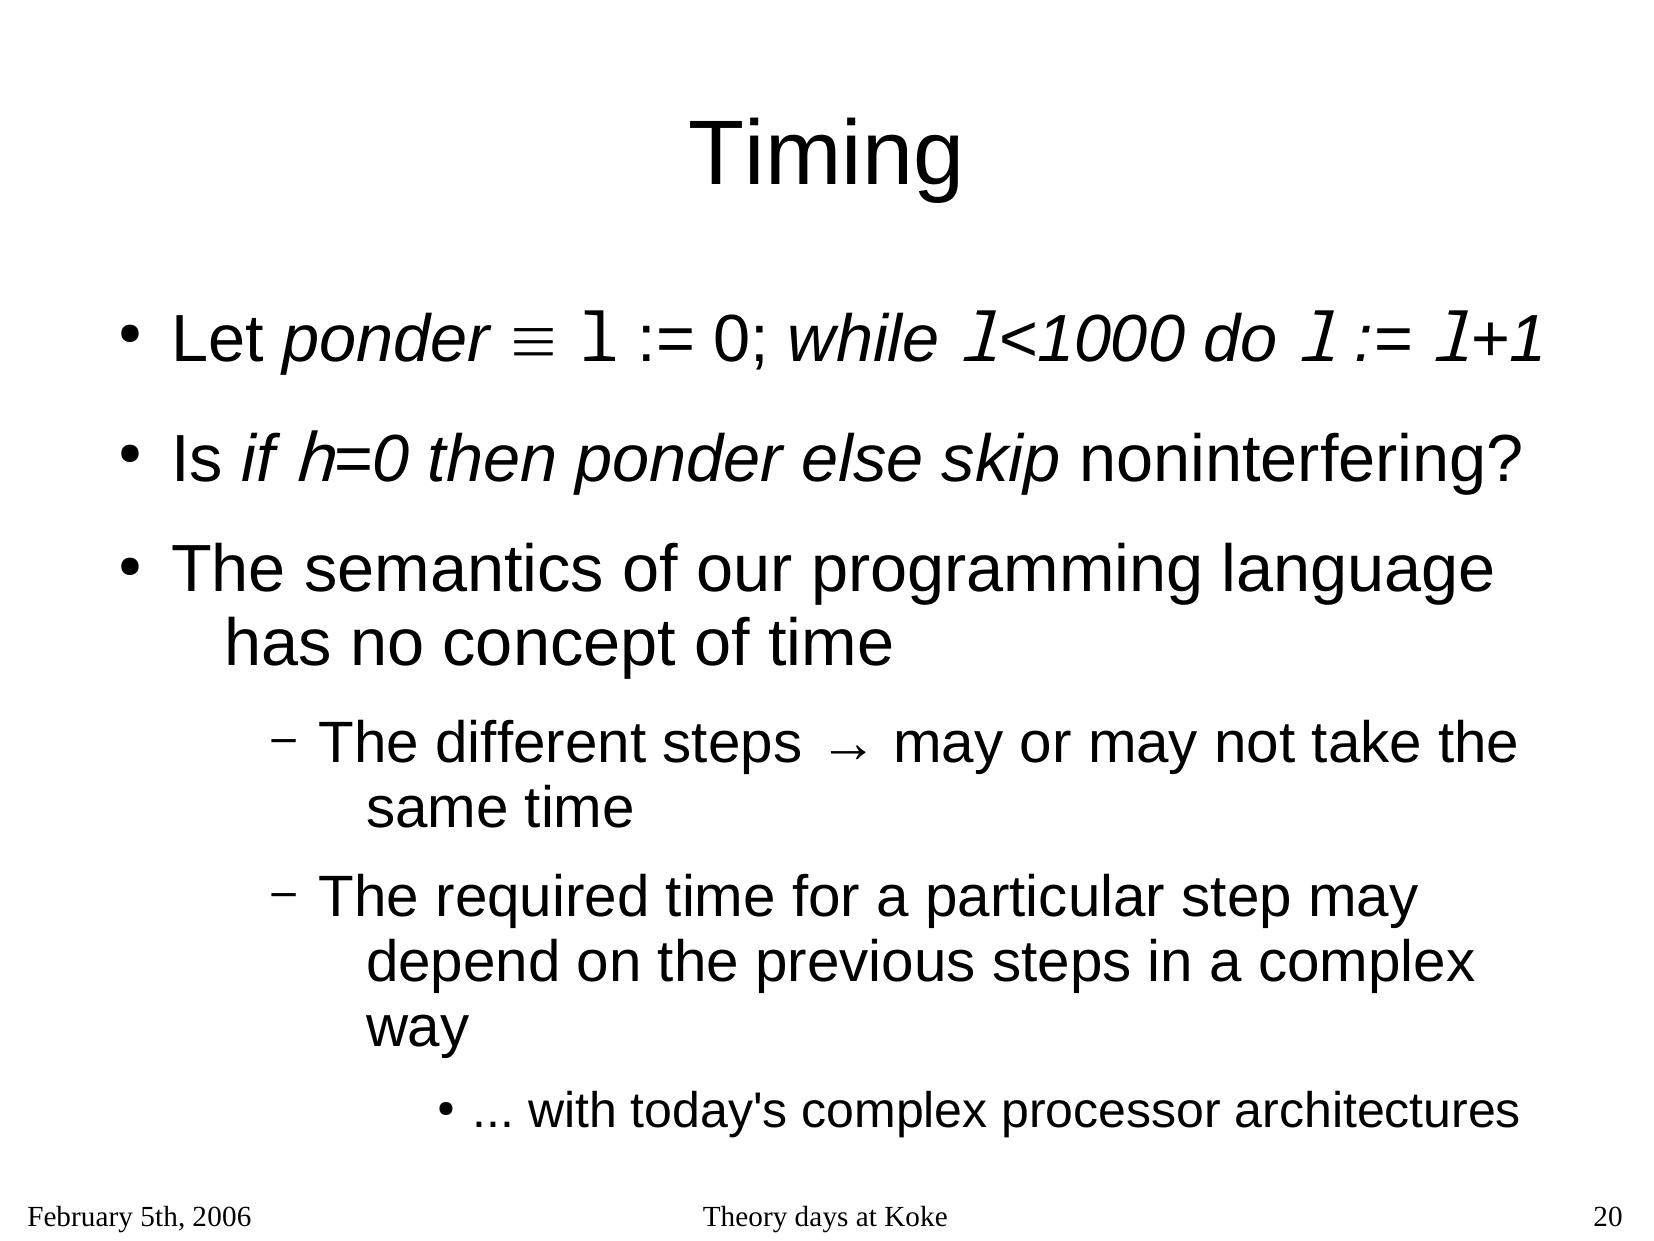

# Timing
Let ponder ≡ l := 0; while l<1000 do l := l+1
Is if h=0 then ponder else skip noninterfering?
The semantics of our programming language has no concept of time
The different steps → may or may not take the same time
The required time for a particular step may depend on the previous steps in a complex way
... with today's complex processor architectures
February 5th, 2006
Theory days at Koke
20